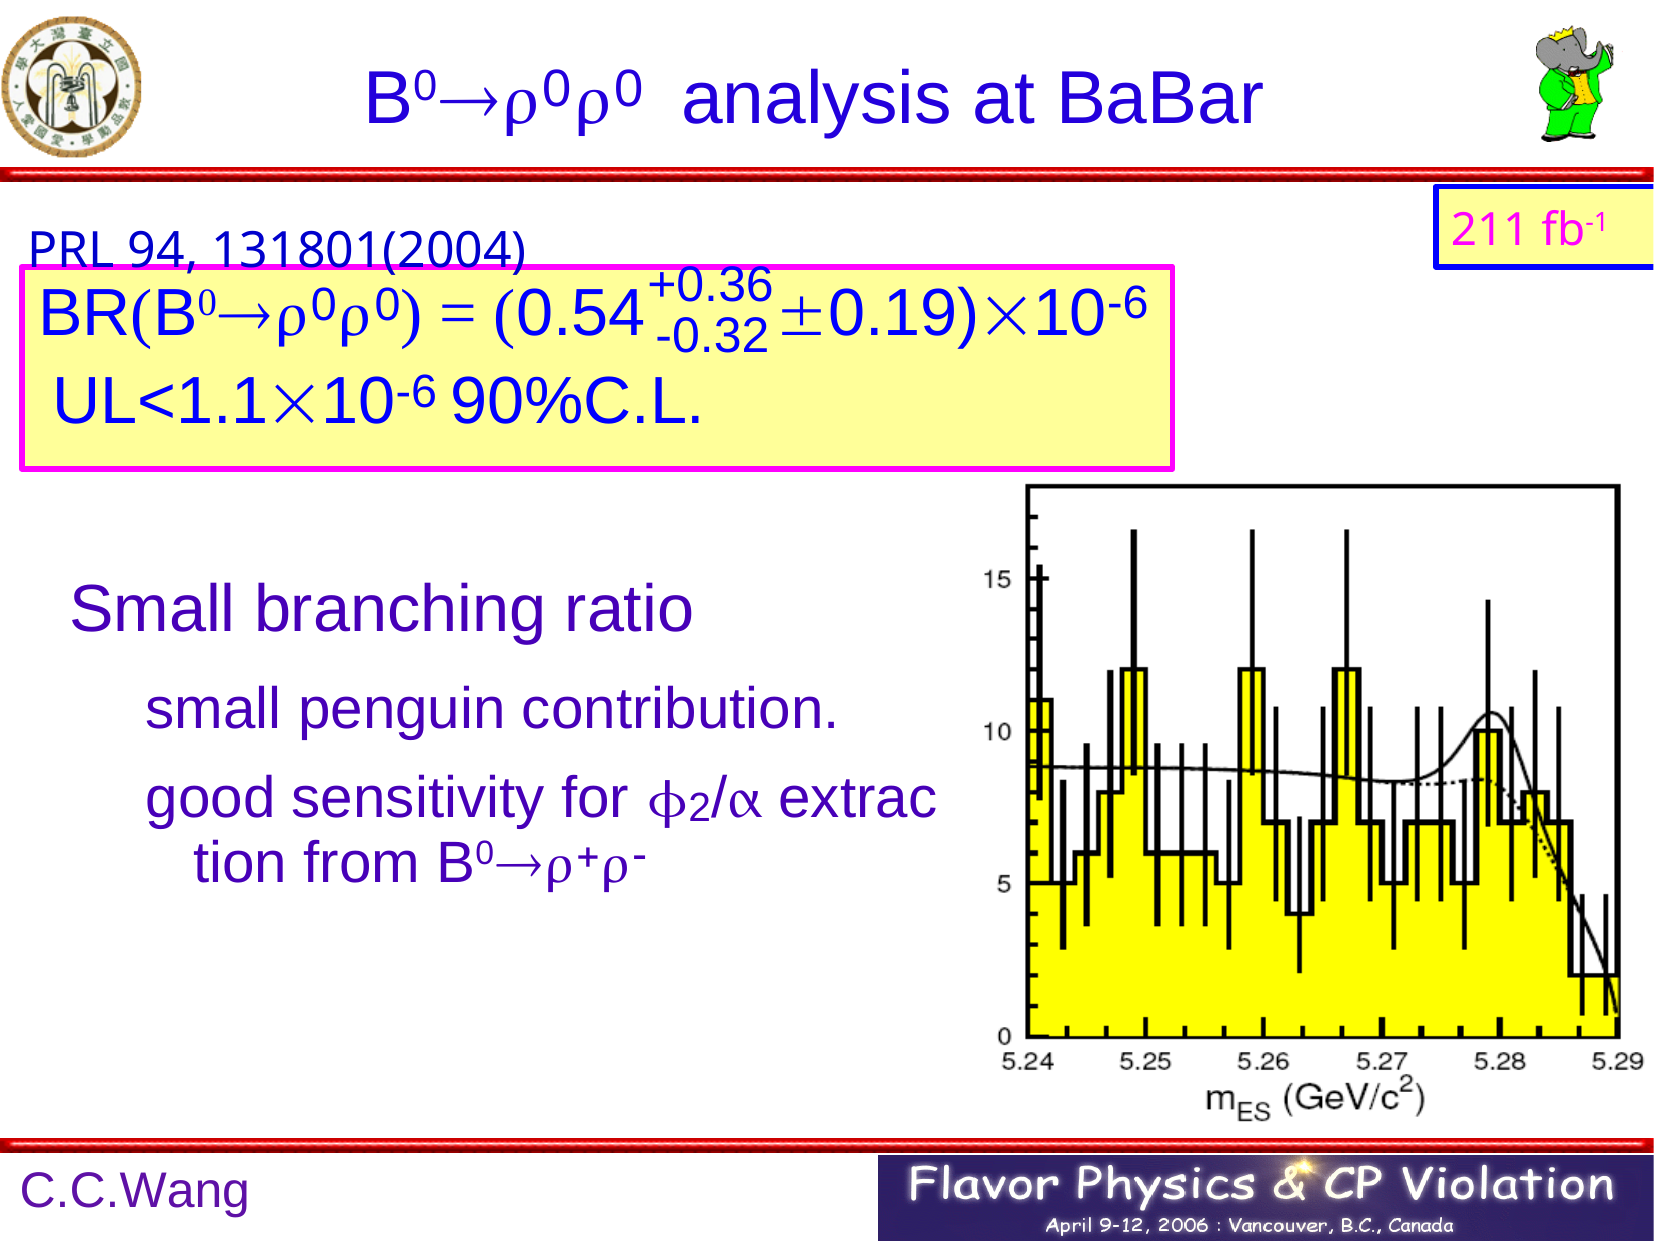

# B000 analysis at BaBar
211 fb-1
PRL 94, 131801(2004)
+0.36
BR(B000) = (0.54 ±0.19)×10-6
-0.32
UL<1.1×10-6 90%C.L.
Small branching ratio
small penguin contribution.
good sensitivity for 2/ extraction from B0+-